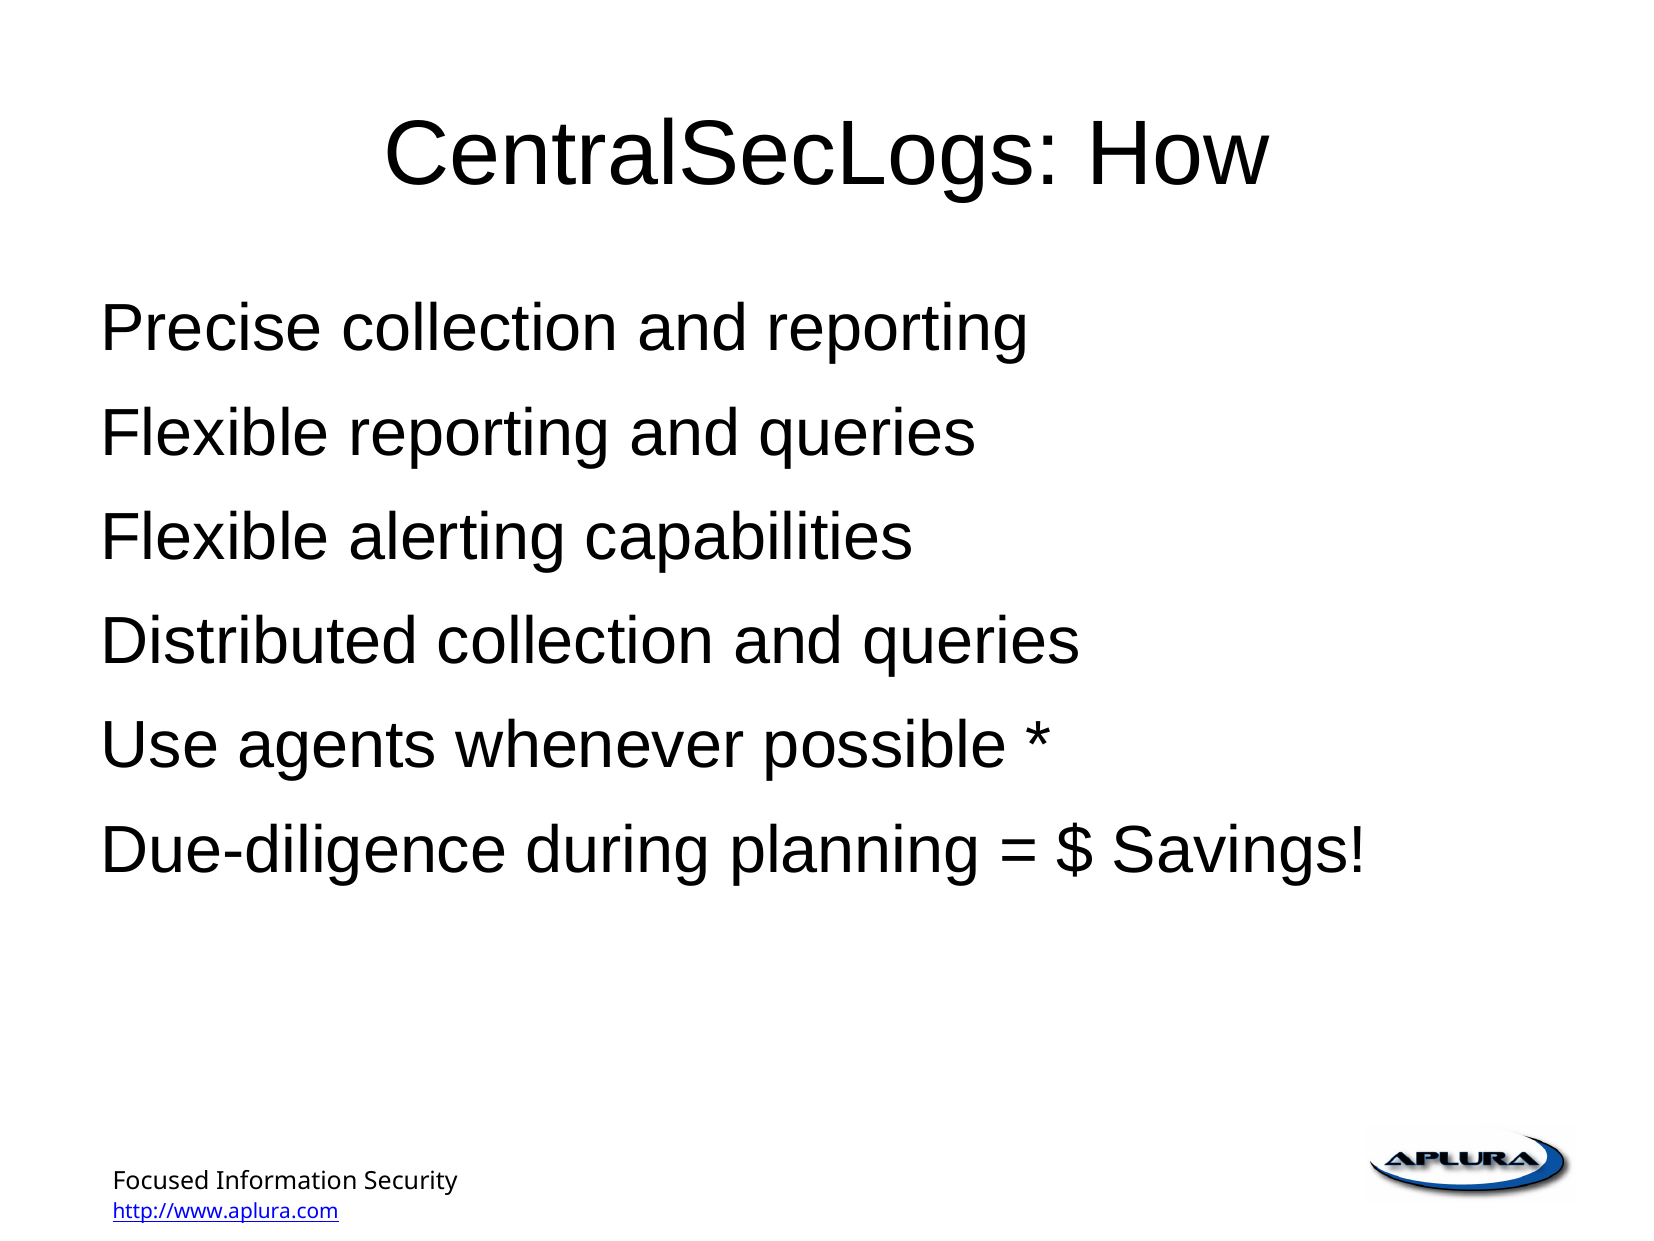

# CentralSecLogs: How
Precise collection and reporting
Flexible reporting and queries
Flexible alerting capabilities
Distributed collection and queries
Use agents whenever possible *
Due-diligence during planning = $ Savings!